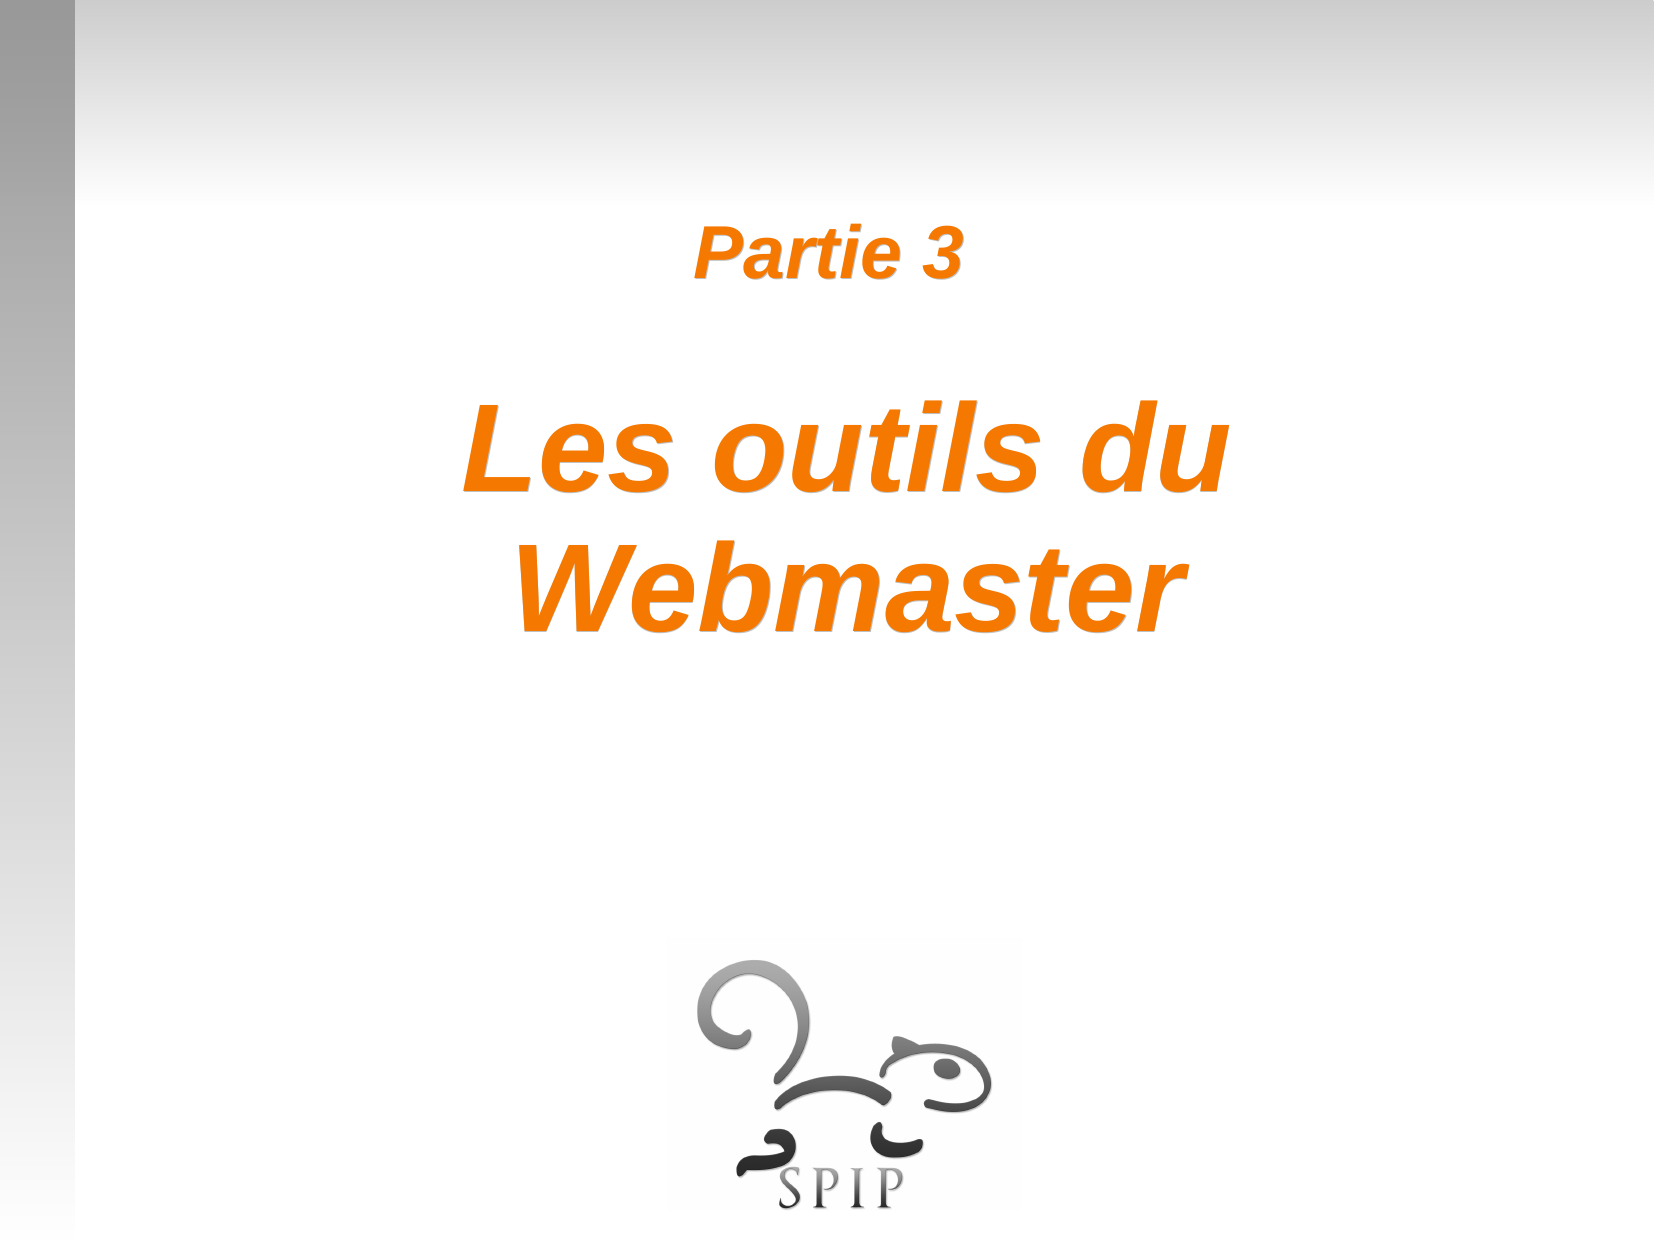

# Partie 3 Les outils du Webmaster